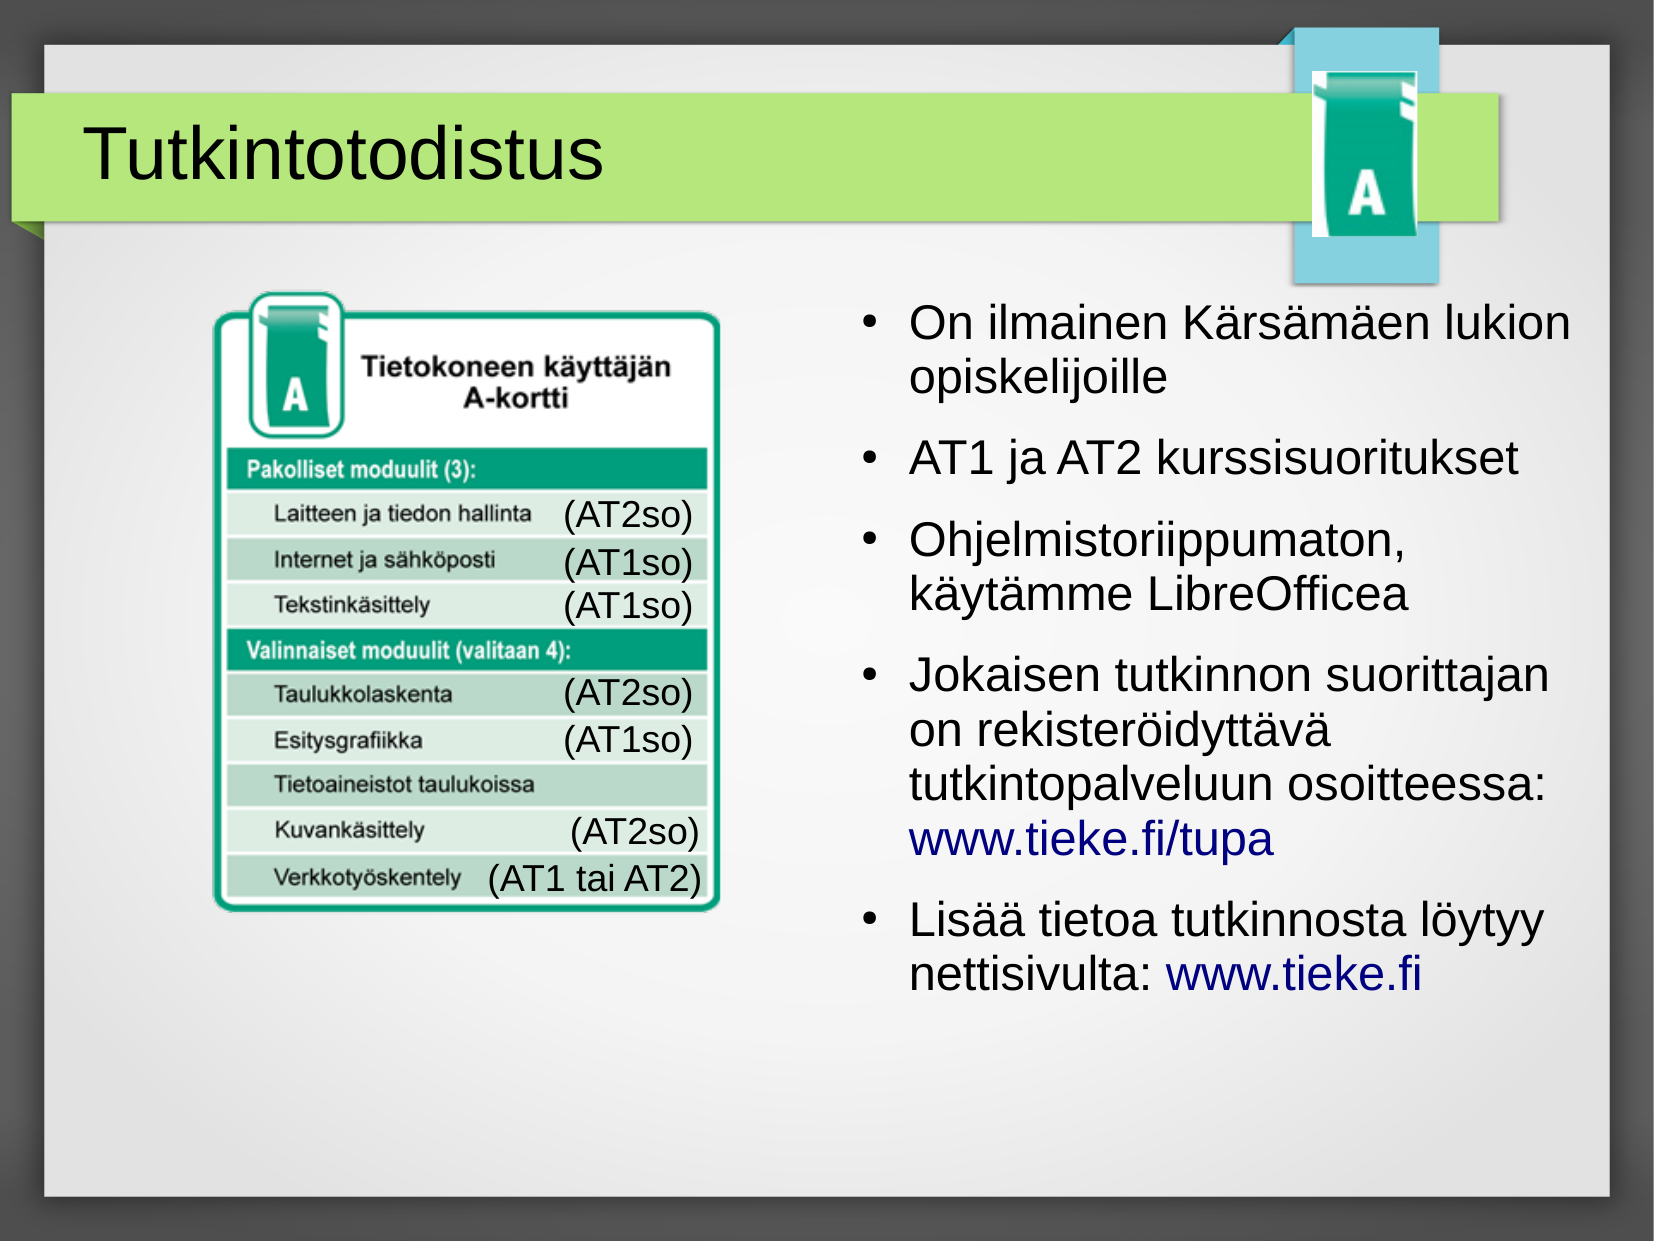

# Tutkintotodistus
On ilmainen Kärsämäen lukion opiskelijoille
AT1 ja AT2 kurssisuoritukset
Ohjelmistoriippumaton, käytämme LibreOfficea
Jokaisen tutkinnon suorittajan on rekisteröidyttävä tutkintopalveluun osoitteessa: www.tieke.fi/tupa
Lisää tietoa tutkinnosta löytyy nettisivulta: www.tieke.fi
(AT2so)
(AT1so)
(AT1so)
(AT2so)
(AT1so)
(AT2so)
(AT1 tai AT2)